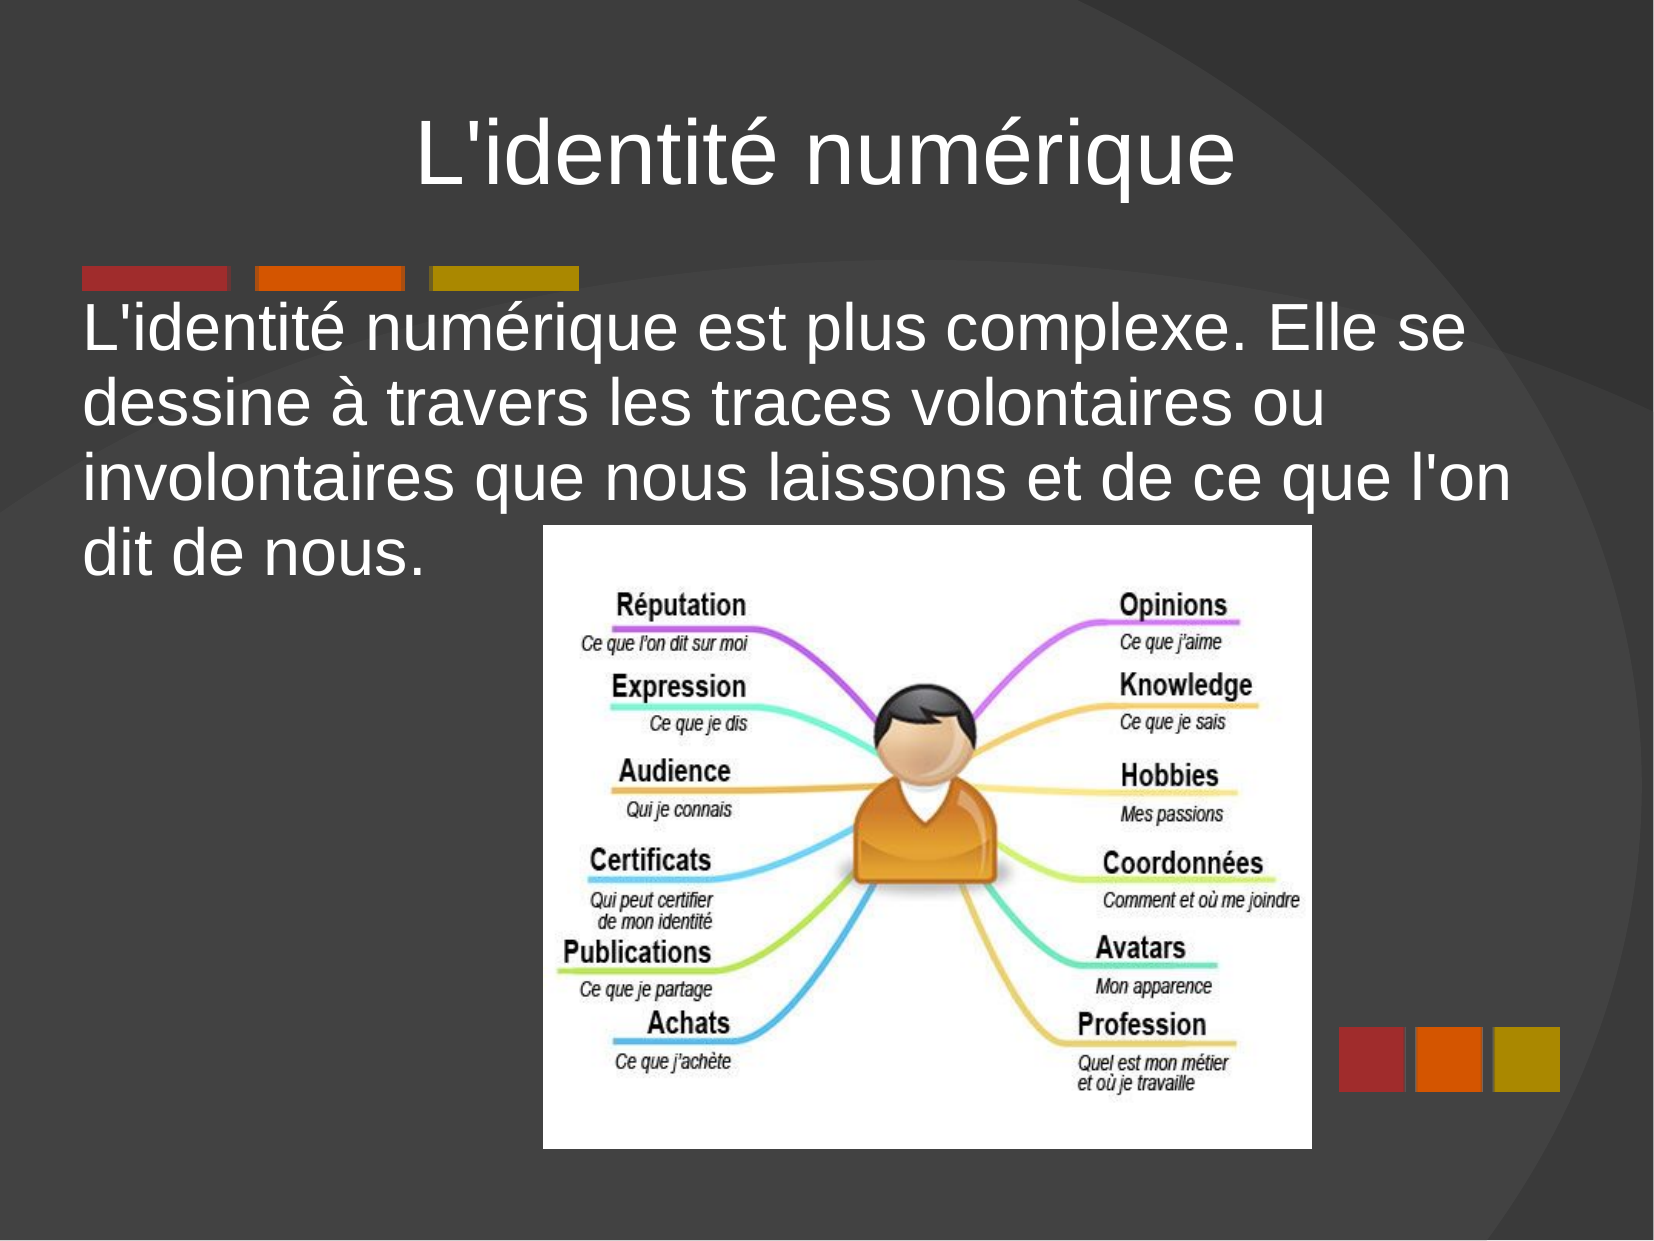

# L'identité numérique
L'identité numérique est plus complexe. Elle se dessine à travers les traces volontaires ou involontaires que nous laissons et de ce que l'on dit de nous.